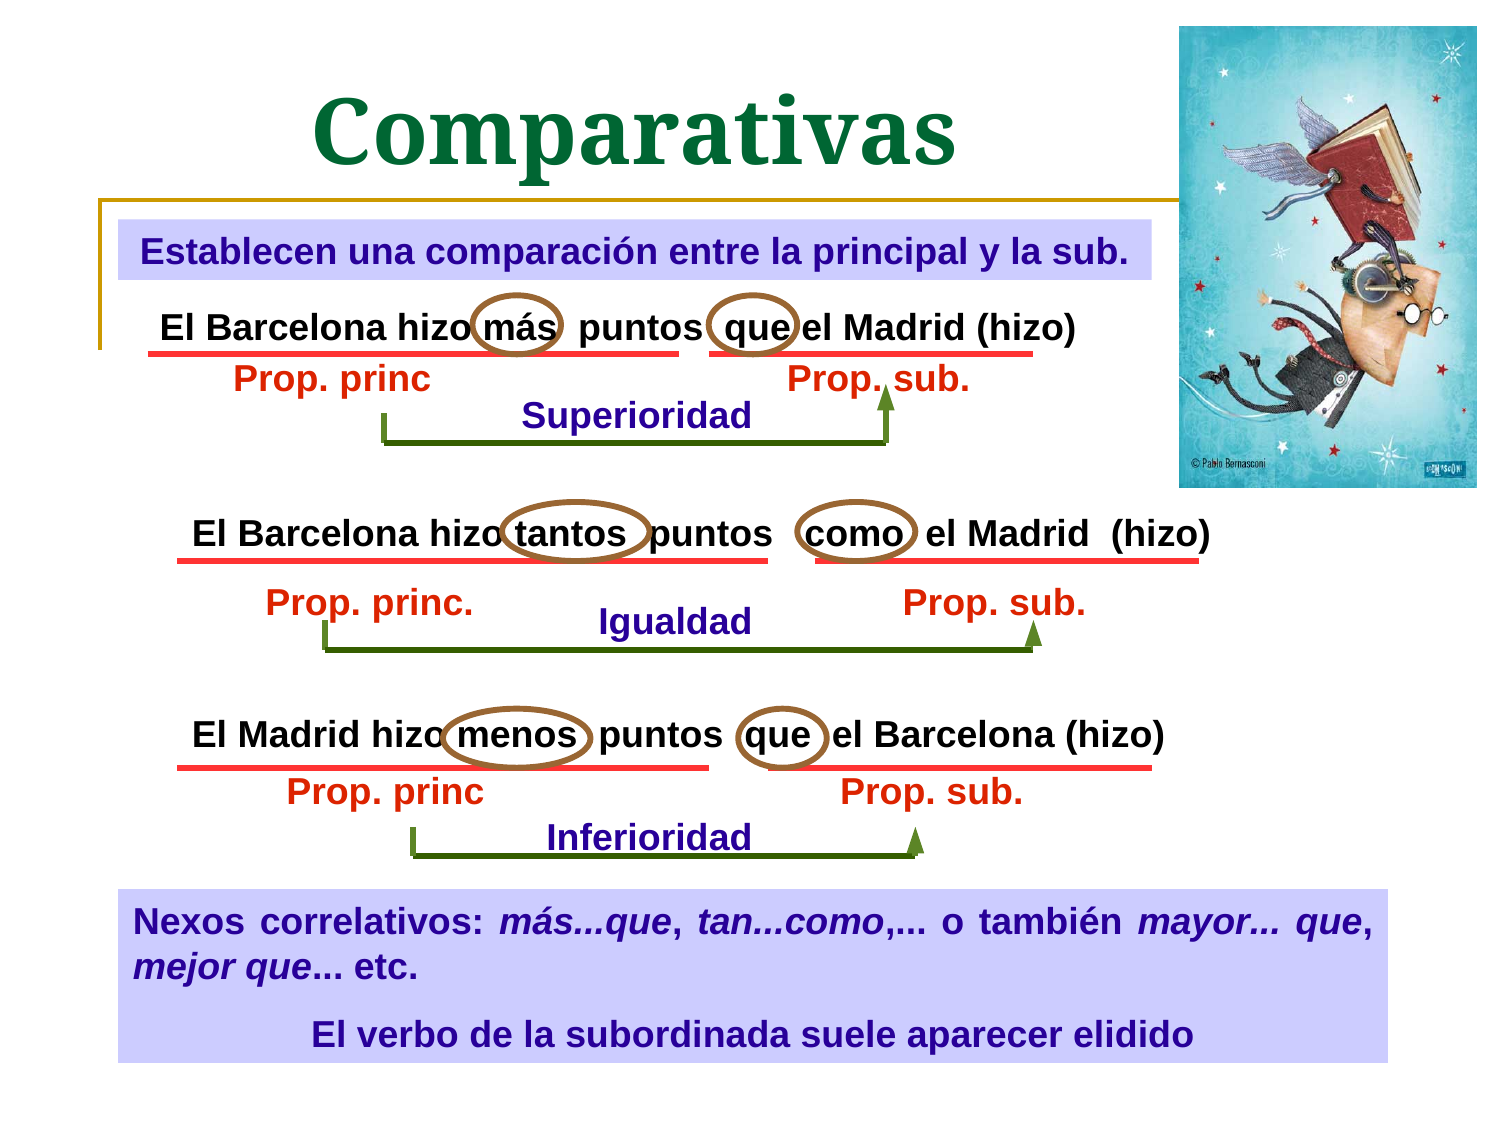

# Comparativas
Establecen una comparación entre la principal y la sub.
El Barcelona hizo más puntos que el Madrid (hizo)
 Prop. princ Prop. sub.
Superioridad
El Barcelona hizo tantos puntos como el Madrid (hizo)
 Prop. princ. Prop. sub.
Igualdad
El Madrid hizo menos puntos que el Barcelona (hizo)
 Prop. princ Prop. sub.
Inferioridad
Nexos correlativos: más...que, tan...como,... o también mayor... que, mejor que... etc.
El verbo de la subordinada suele aparecer elidido